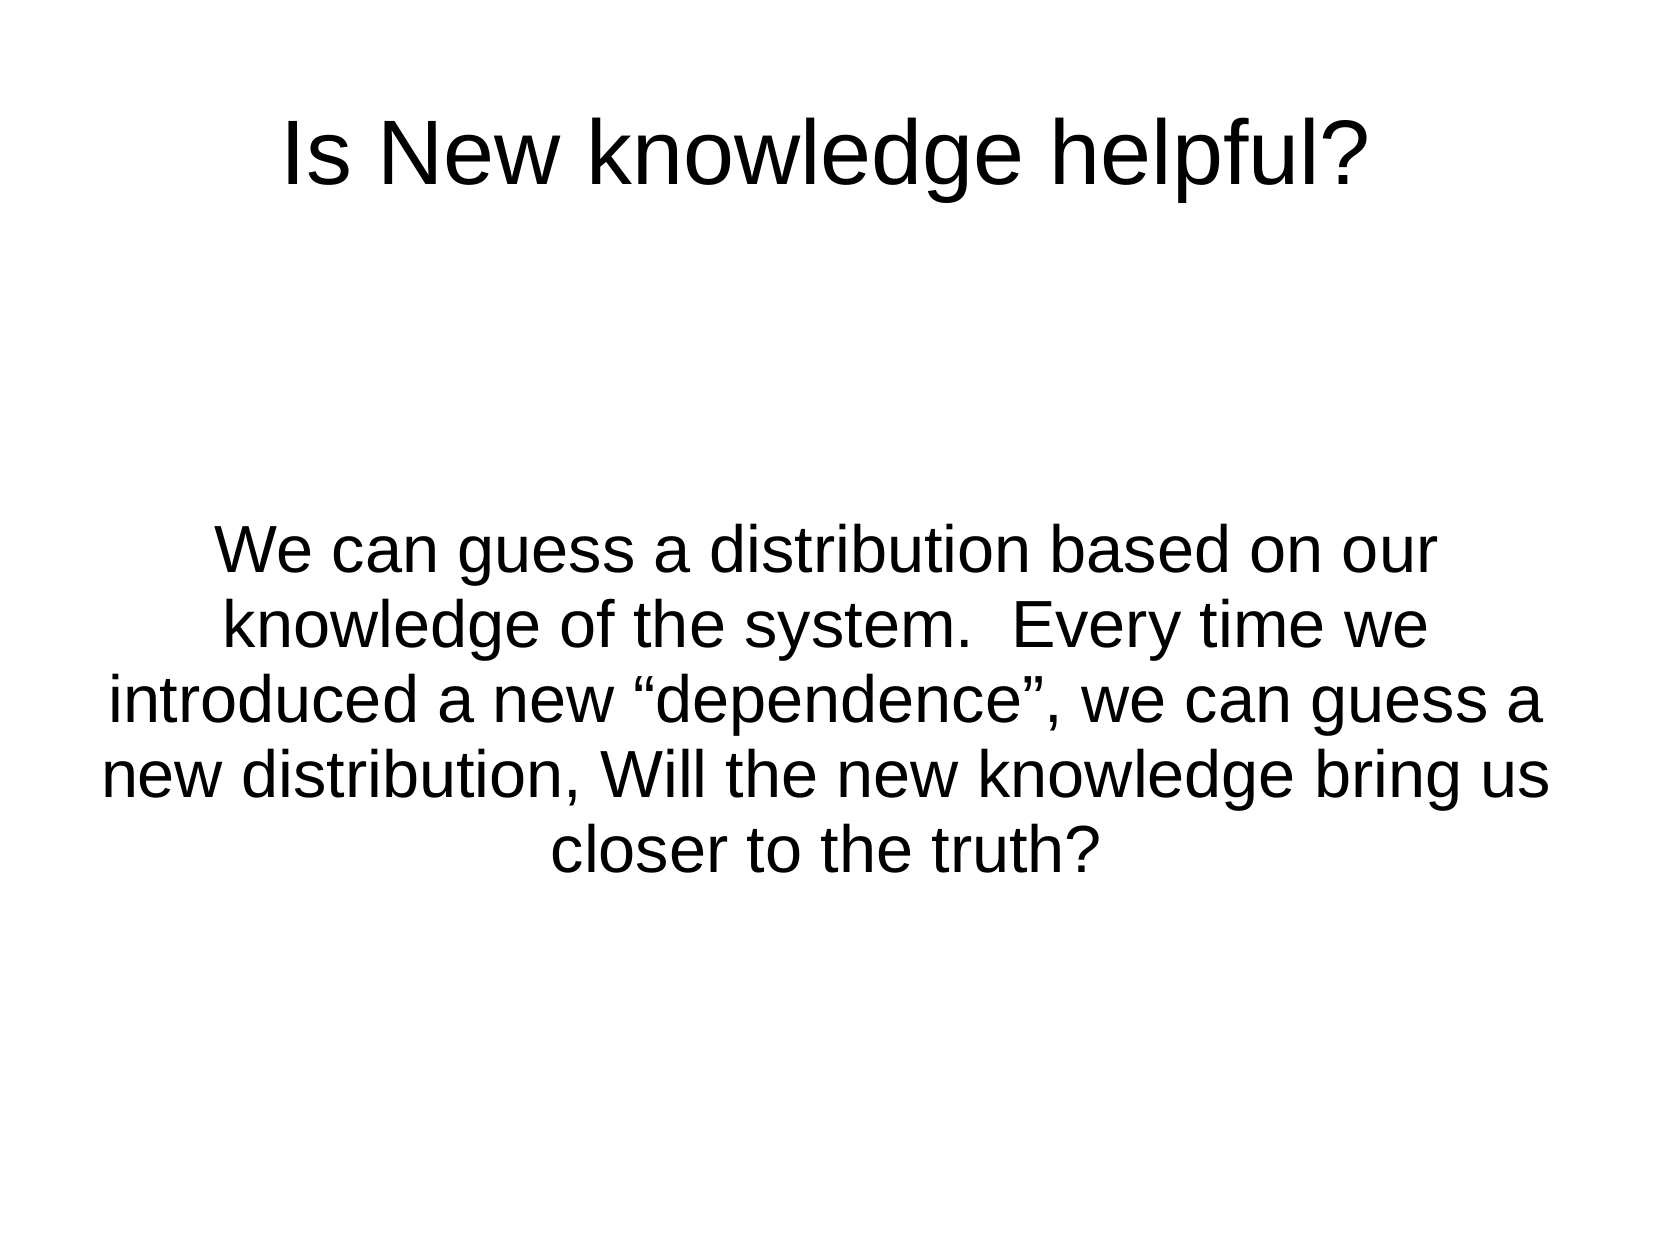

# Is New knowledge helpful?
We can guess a distribution based on our knowledge of the system. Every time we introduced a new “dependence”, we can guess a new distribution, Will the new knowledge bring us closer to the truth?